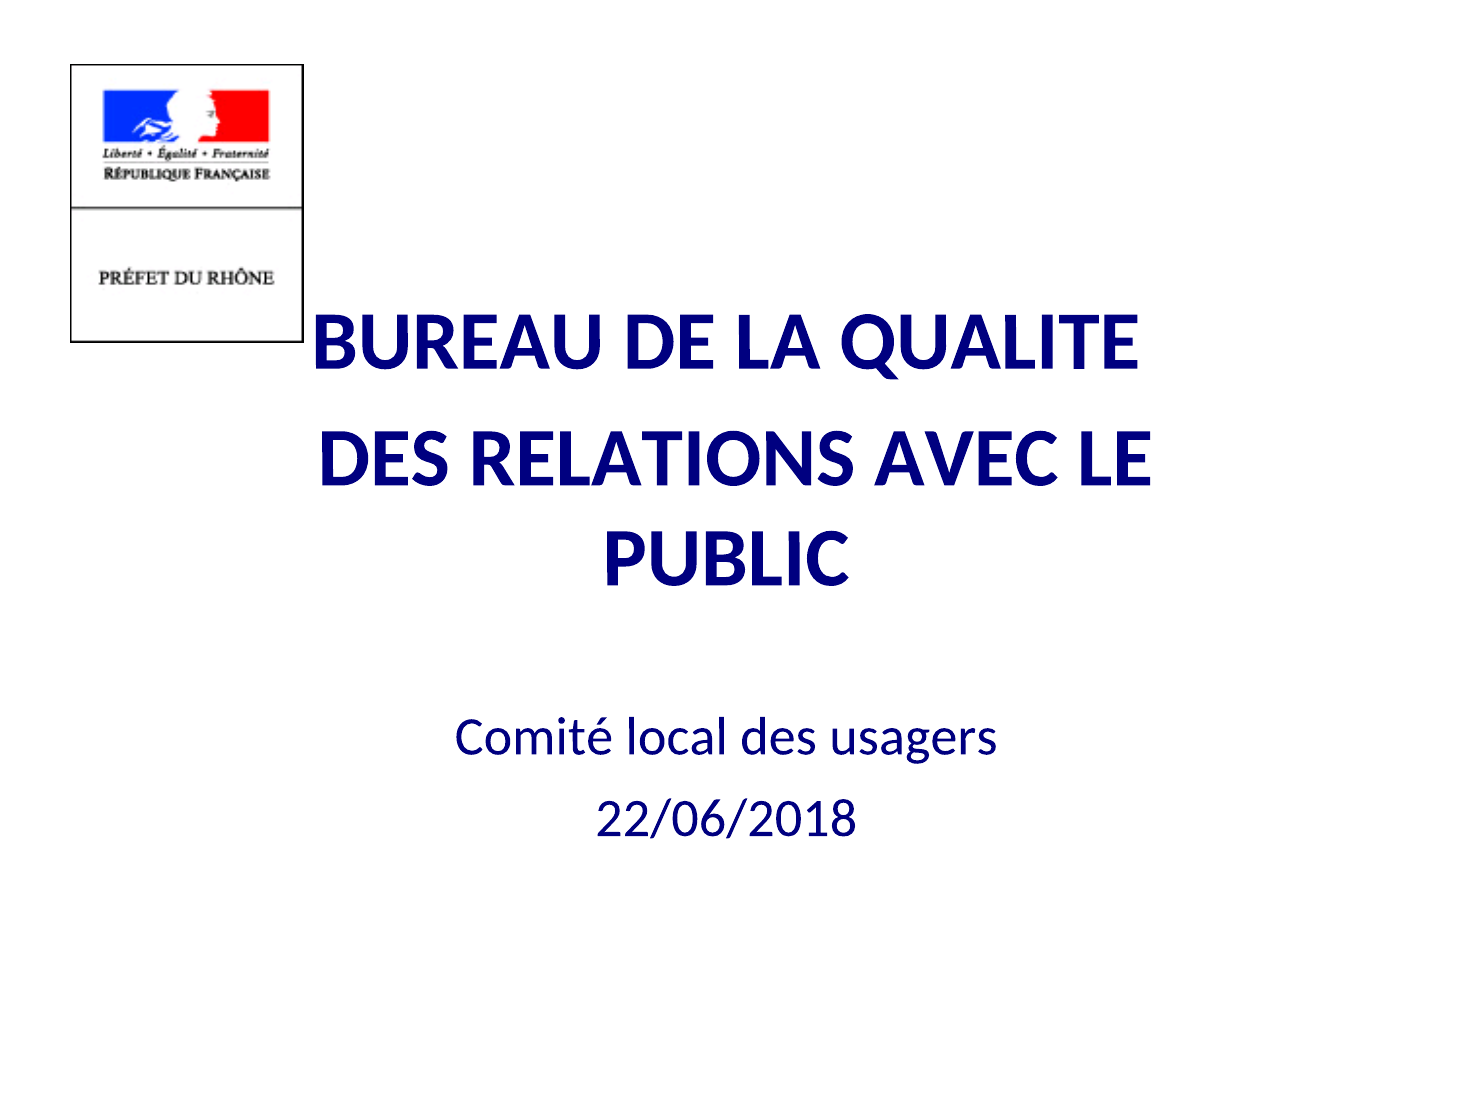

BUREAU DE LA QUALITE
 DES RELATIONS AVEC LE PUBLIC
Comité local des usagers
22/06/2018